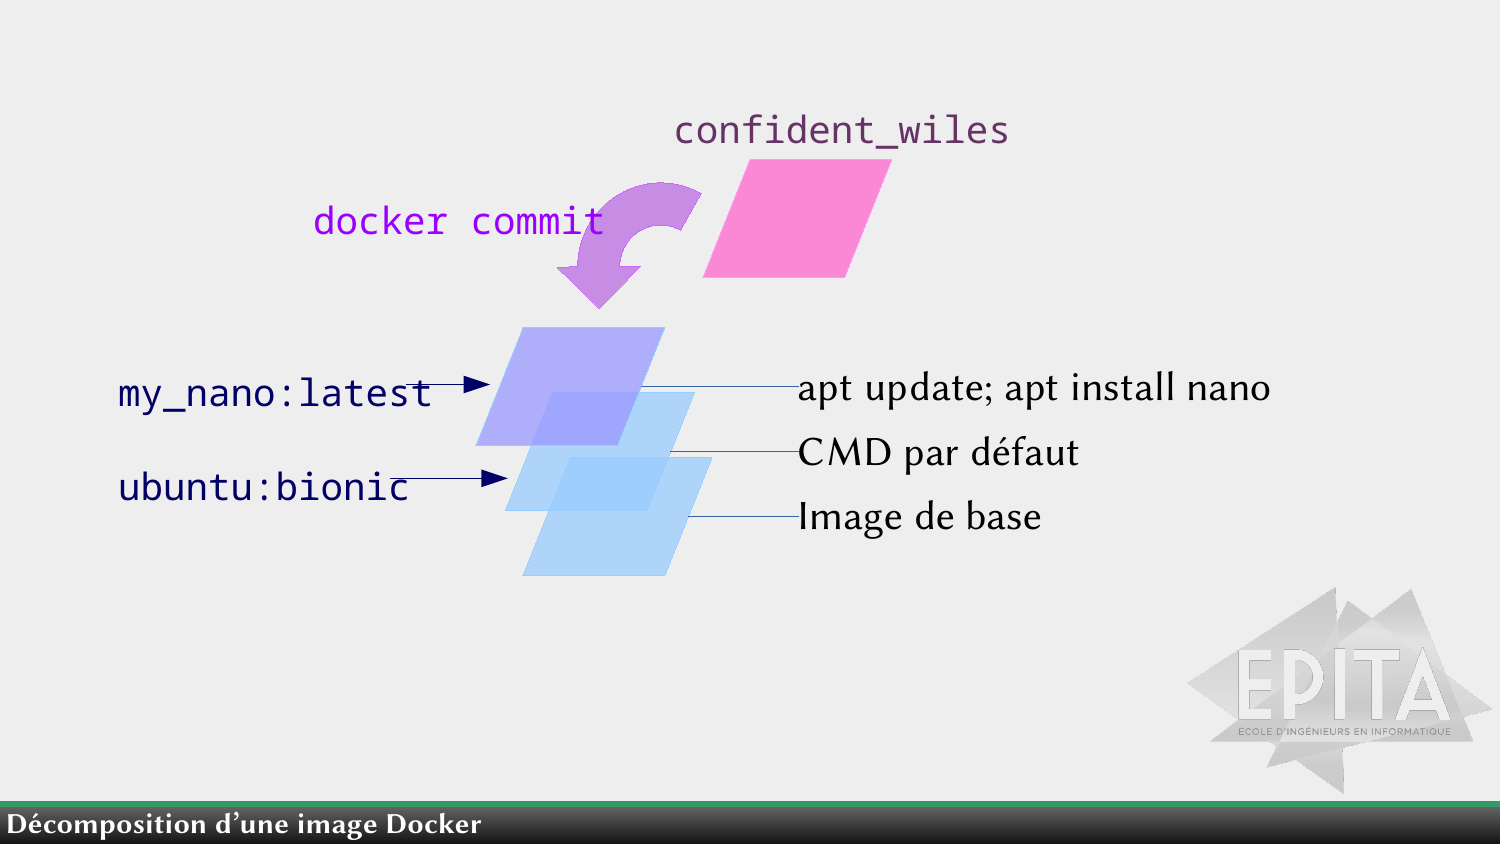

confident_wiles
docker commit
apt update; apt install nano
my_nano:latest
CMD par défaut
ubuntu:bionic
Image de base
# Décomposition d’une image Docker